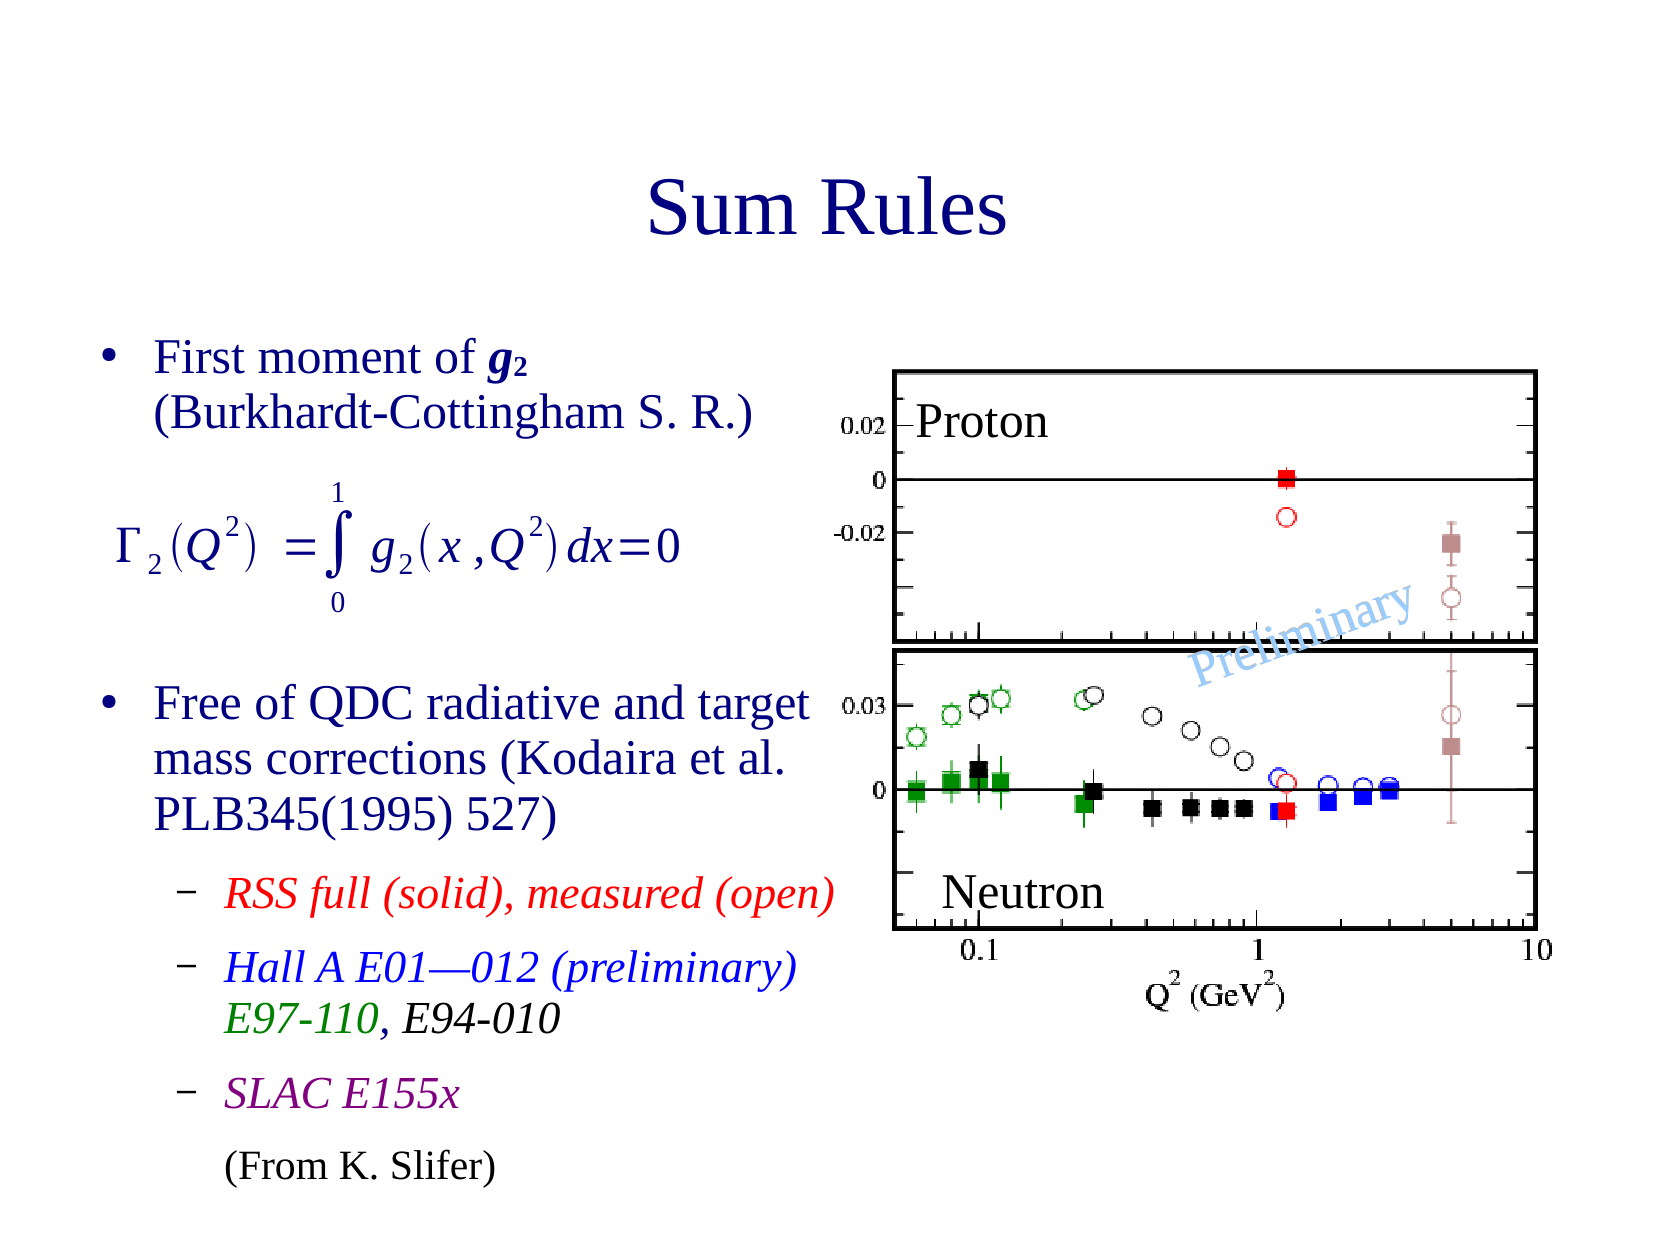

# Sum Rules
First moment of g2 (Burkhardt-Cottingham S. R.)
Proton
Preliminary
Free of QDC radiative and target mass corrections (Kodaira et al. PLB345(1995) 527)
RSS full (solid), measured (open)
Hall A E01—012 (preliminary) E97-110, E94-010
SLAC E155x
(From K. Slifer)
Neutron